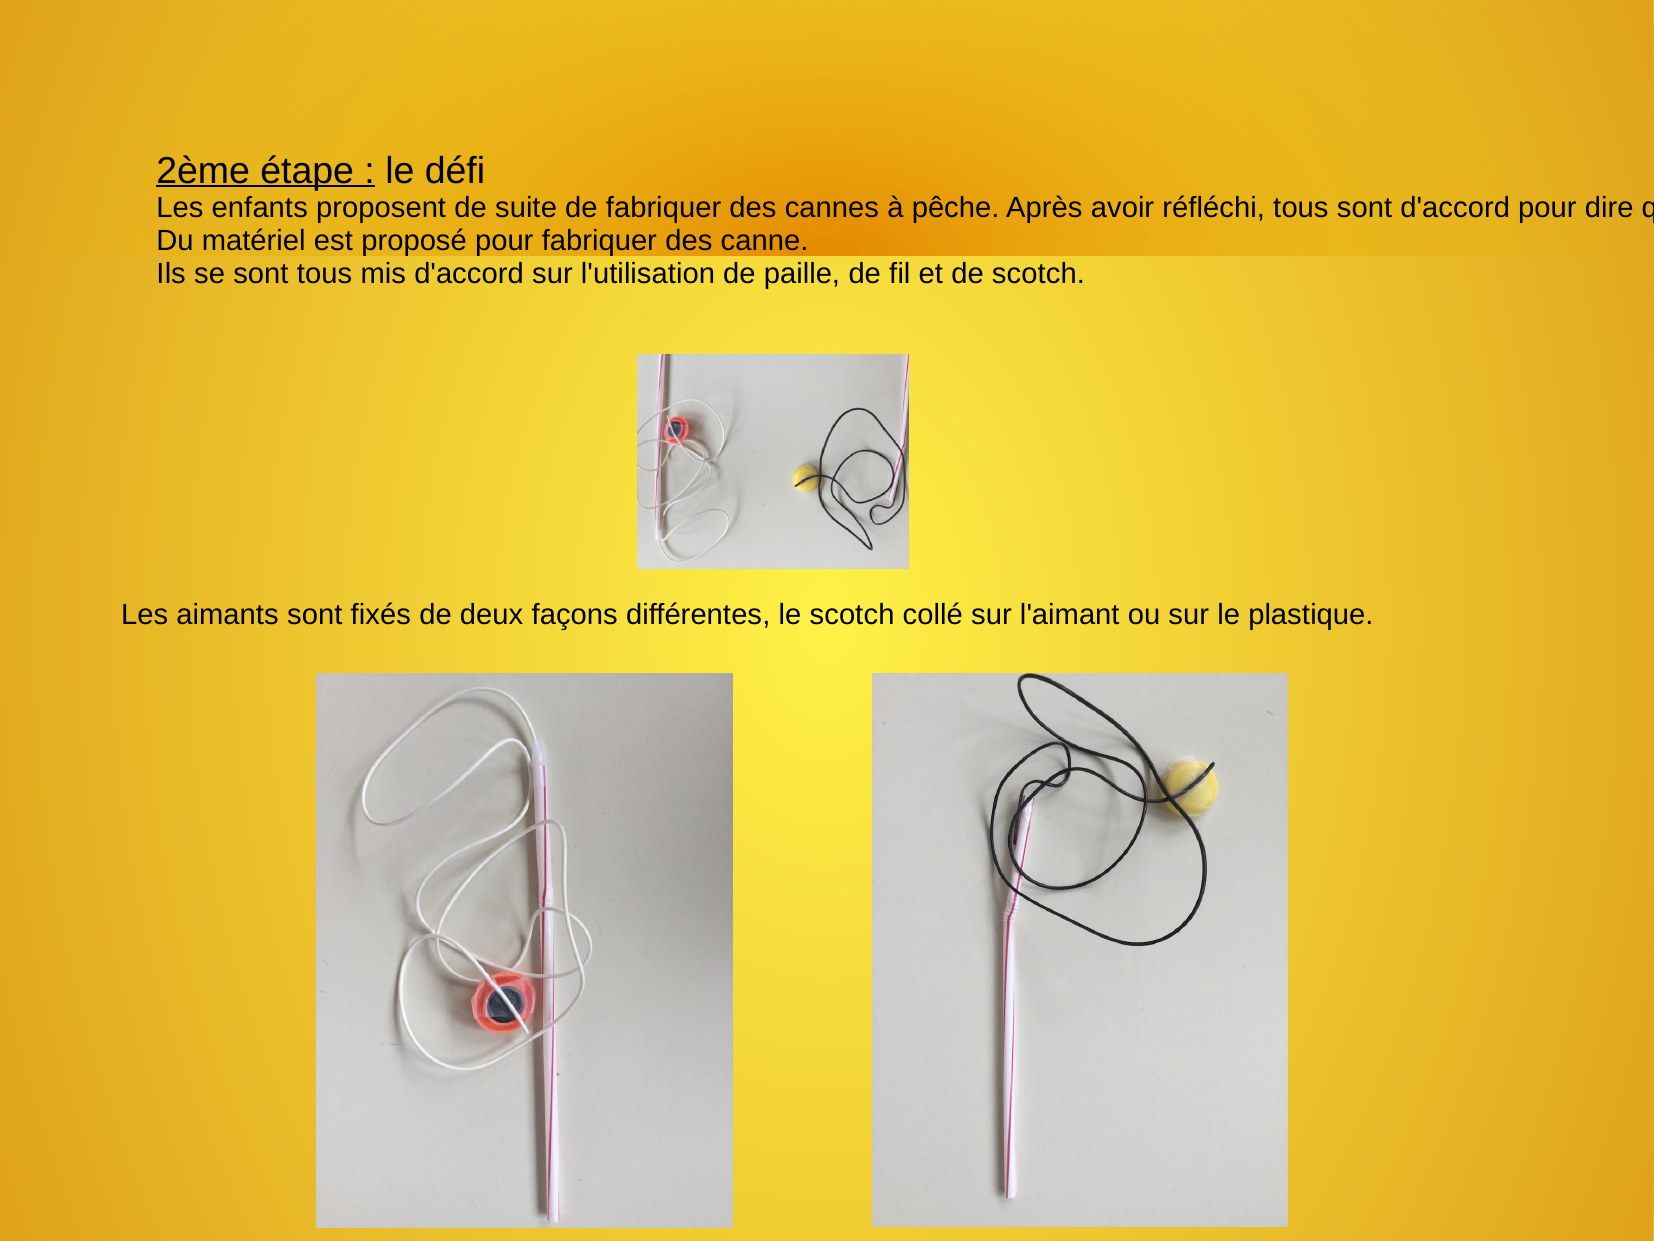

2ème étape : le défi
Les enfants proposent de suite de fabriquer des cannes à pêche. Après avoir réfléchi, tous sont d'accord pour dire qu'il faut mettre un aimant au bout.
Du matériel est proposé pour fabriquer des canne.
Ils se sont tous mis d'accord sur l'utilisation de paille, de fil et de scotch.
Les aimants sont fixés de deux façons différentes, le scotch collé sur l'aimant ou sur le plastique.